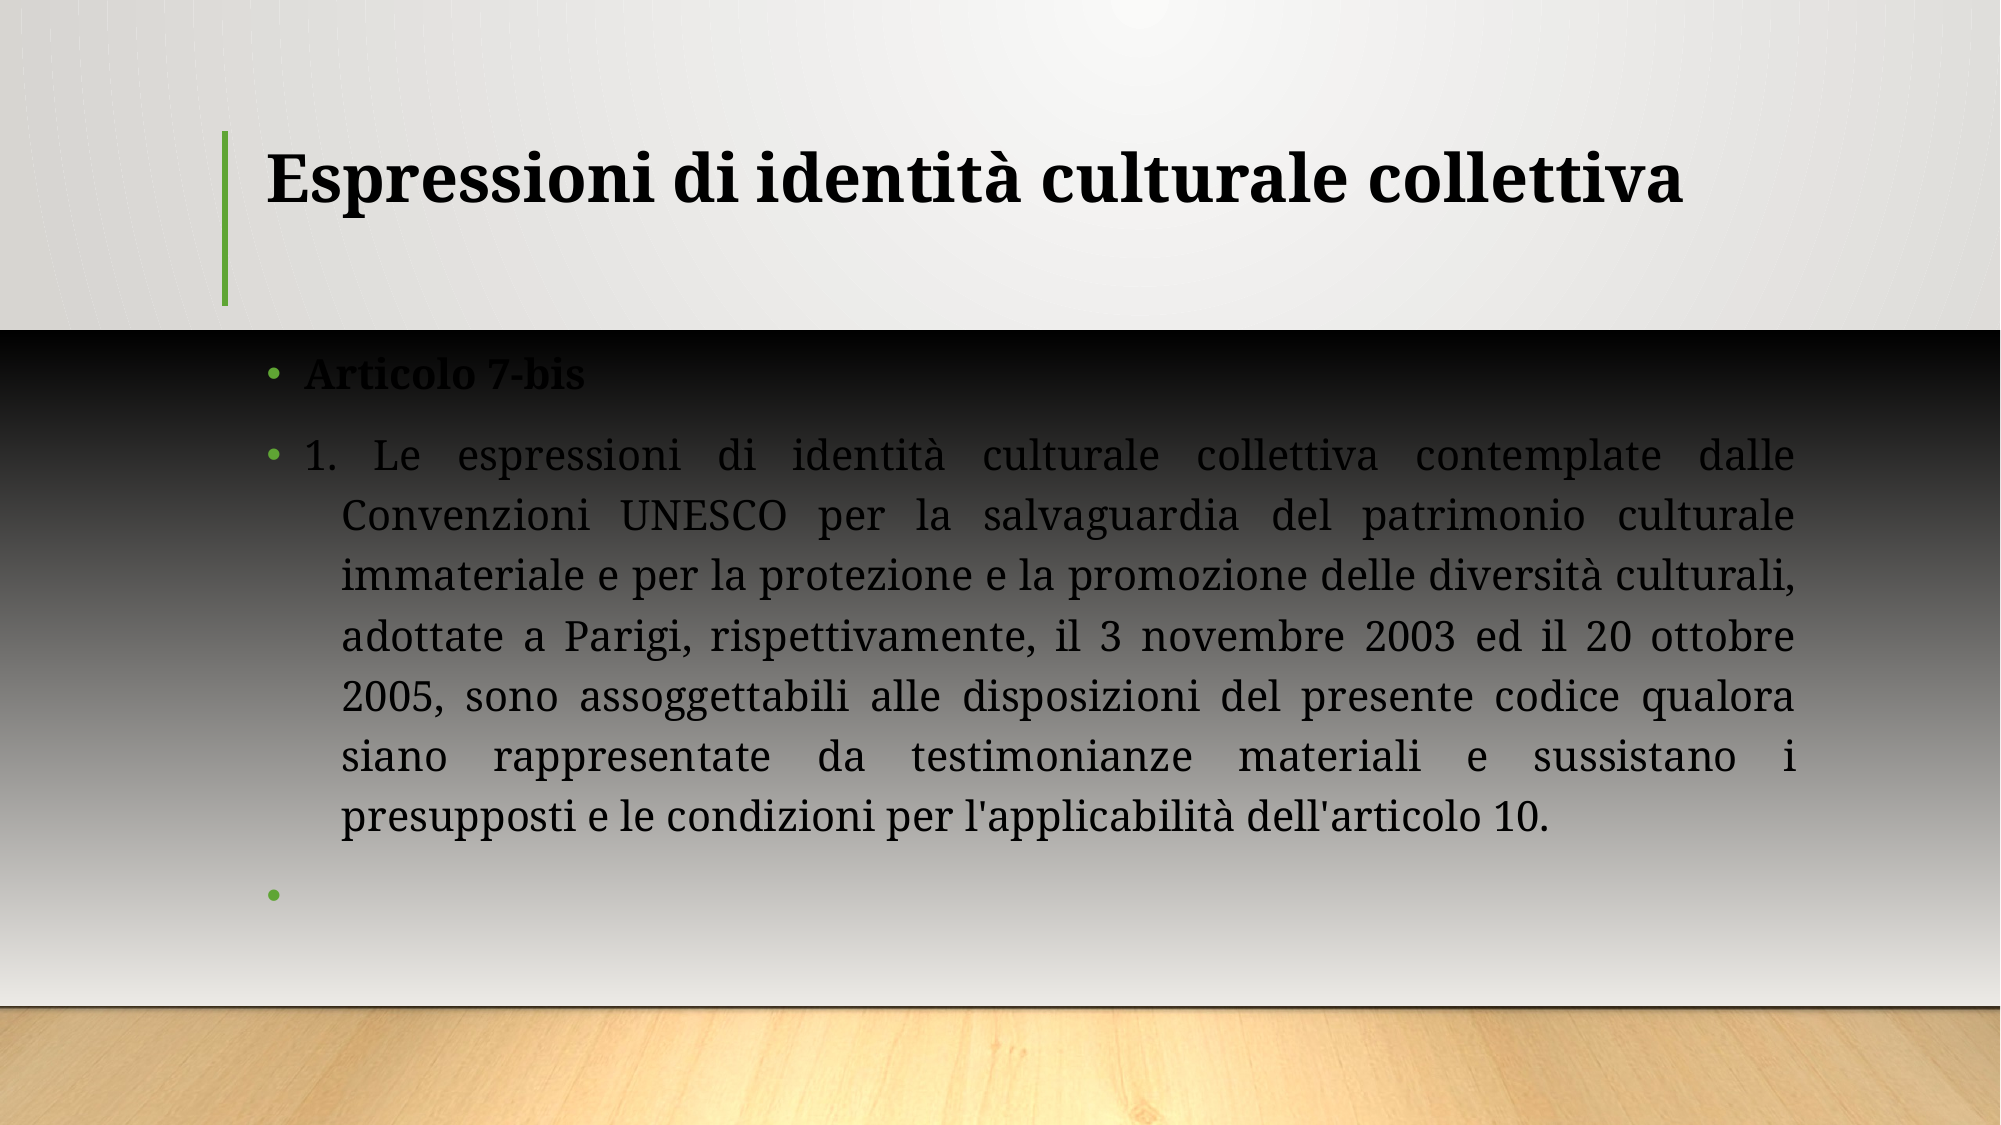

# Espressioni di identità culturale collettiva
Articolo 7-bis
1. Le espressioni di identità culturale collettiva contemplate dalle Convenzioni UNESCO per la salvaguardia del patrimonio culturale immateriale e per la protezione e la promozione delle diversità culturali, adottate a Parigi, rispettivamente, il 3 novembre 2003 ed il 20 ottobre 2005, sono assoggettabili alle disposizioni del presente codice qualora siano rappresentate da testimonianze materiali e sussistano i presupposti e le condizioni per l'applicabilità dell'articolo 10.